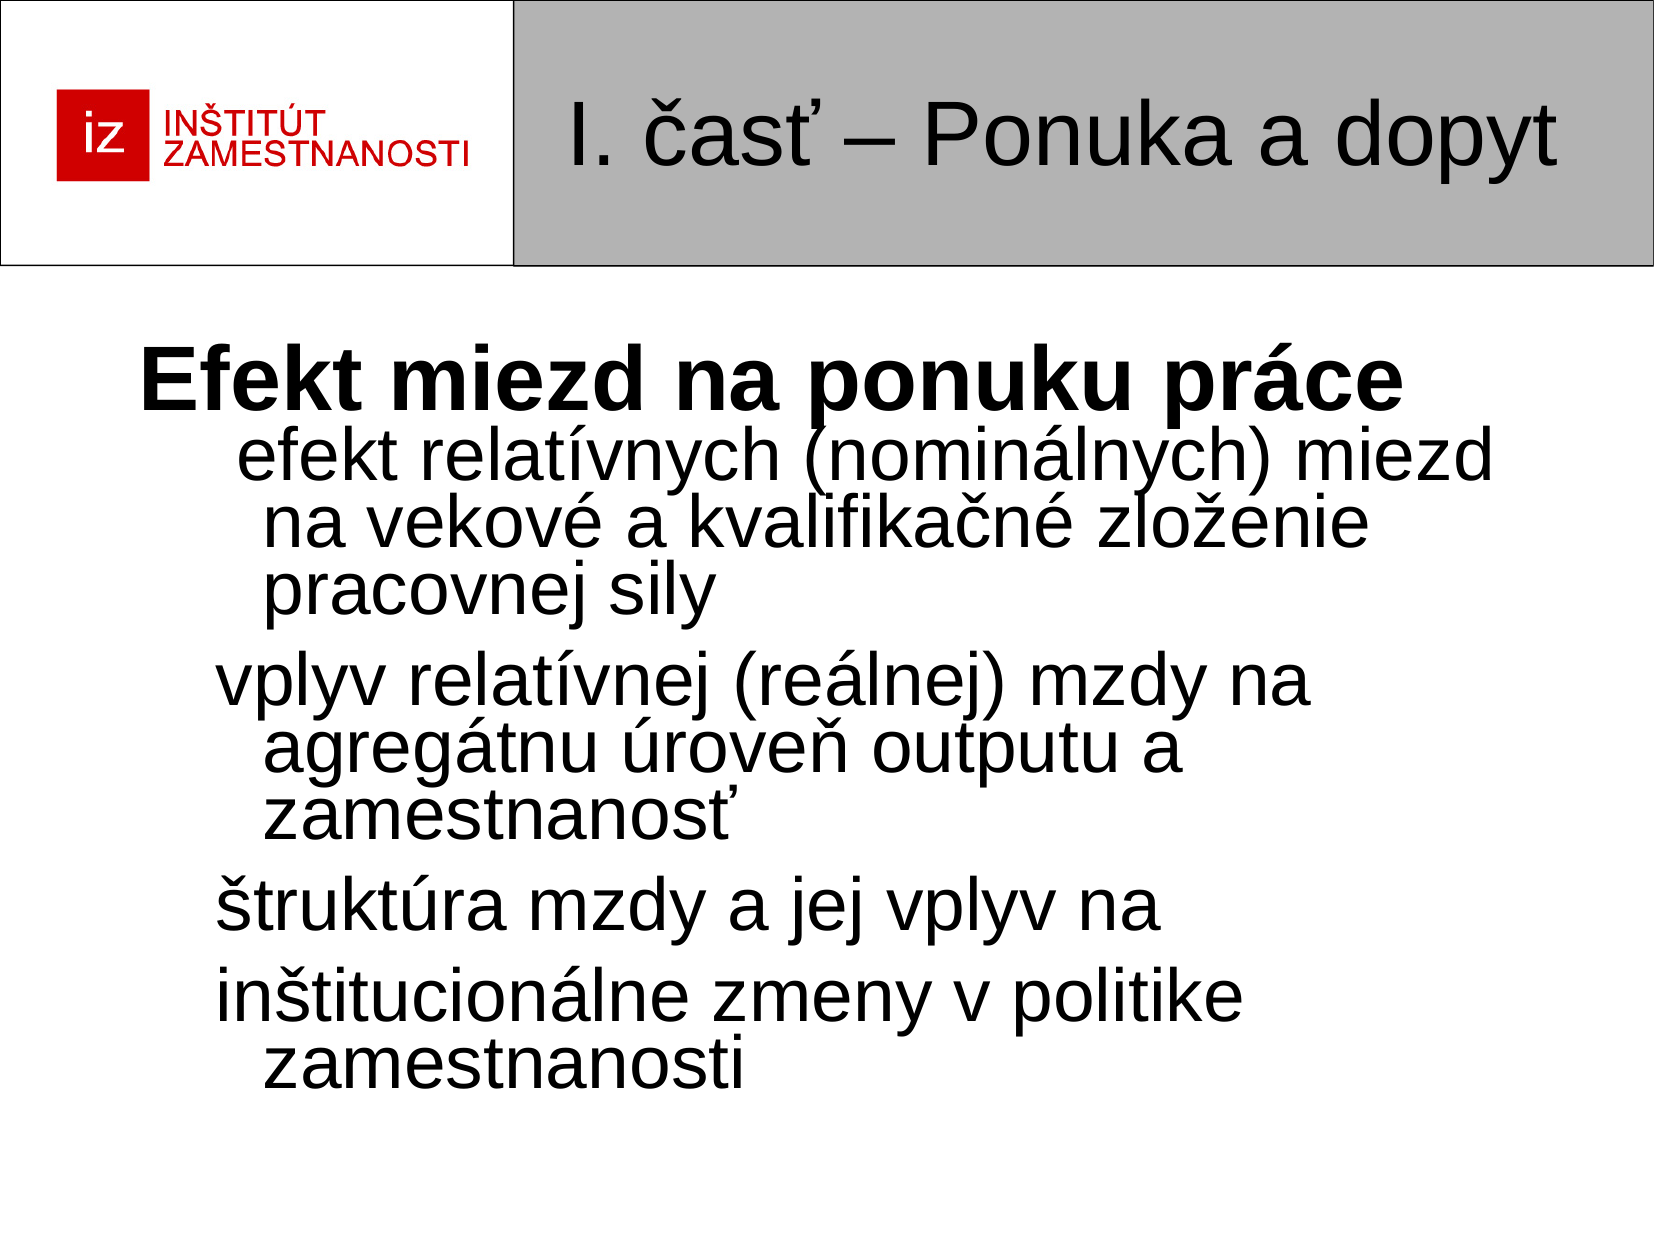

# I. časť – Ponuka a dopyt
Efekt miezd na ponuku práce
 efekt relatívnych (nominálnych) miezd na vekové a kvalifikačné zloženie pracovnej sily
vplyv relatívnej (reálnej) mzdy na agregátnu úroveň outputu a zamestnanosť
štruktúra mzdy a jej vplyv na
inštitucionálne zmeny v politike zamestnanosti